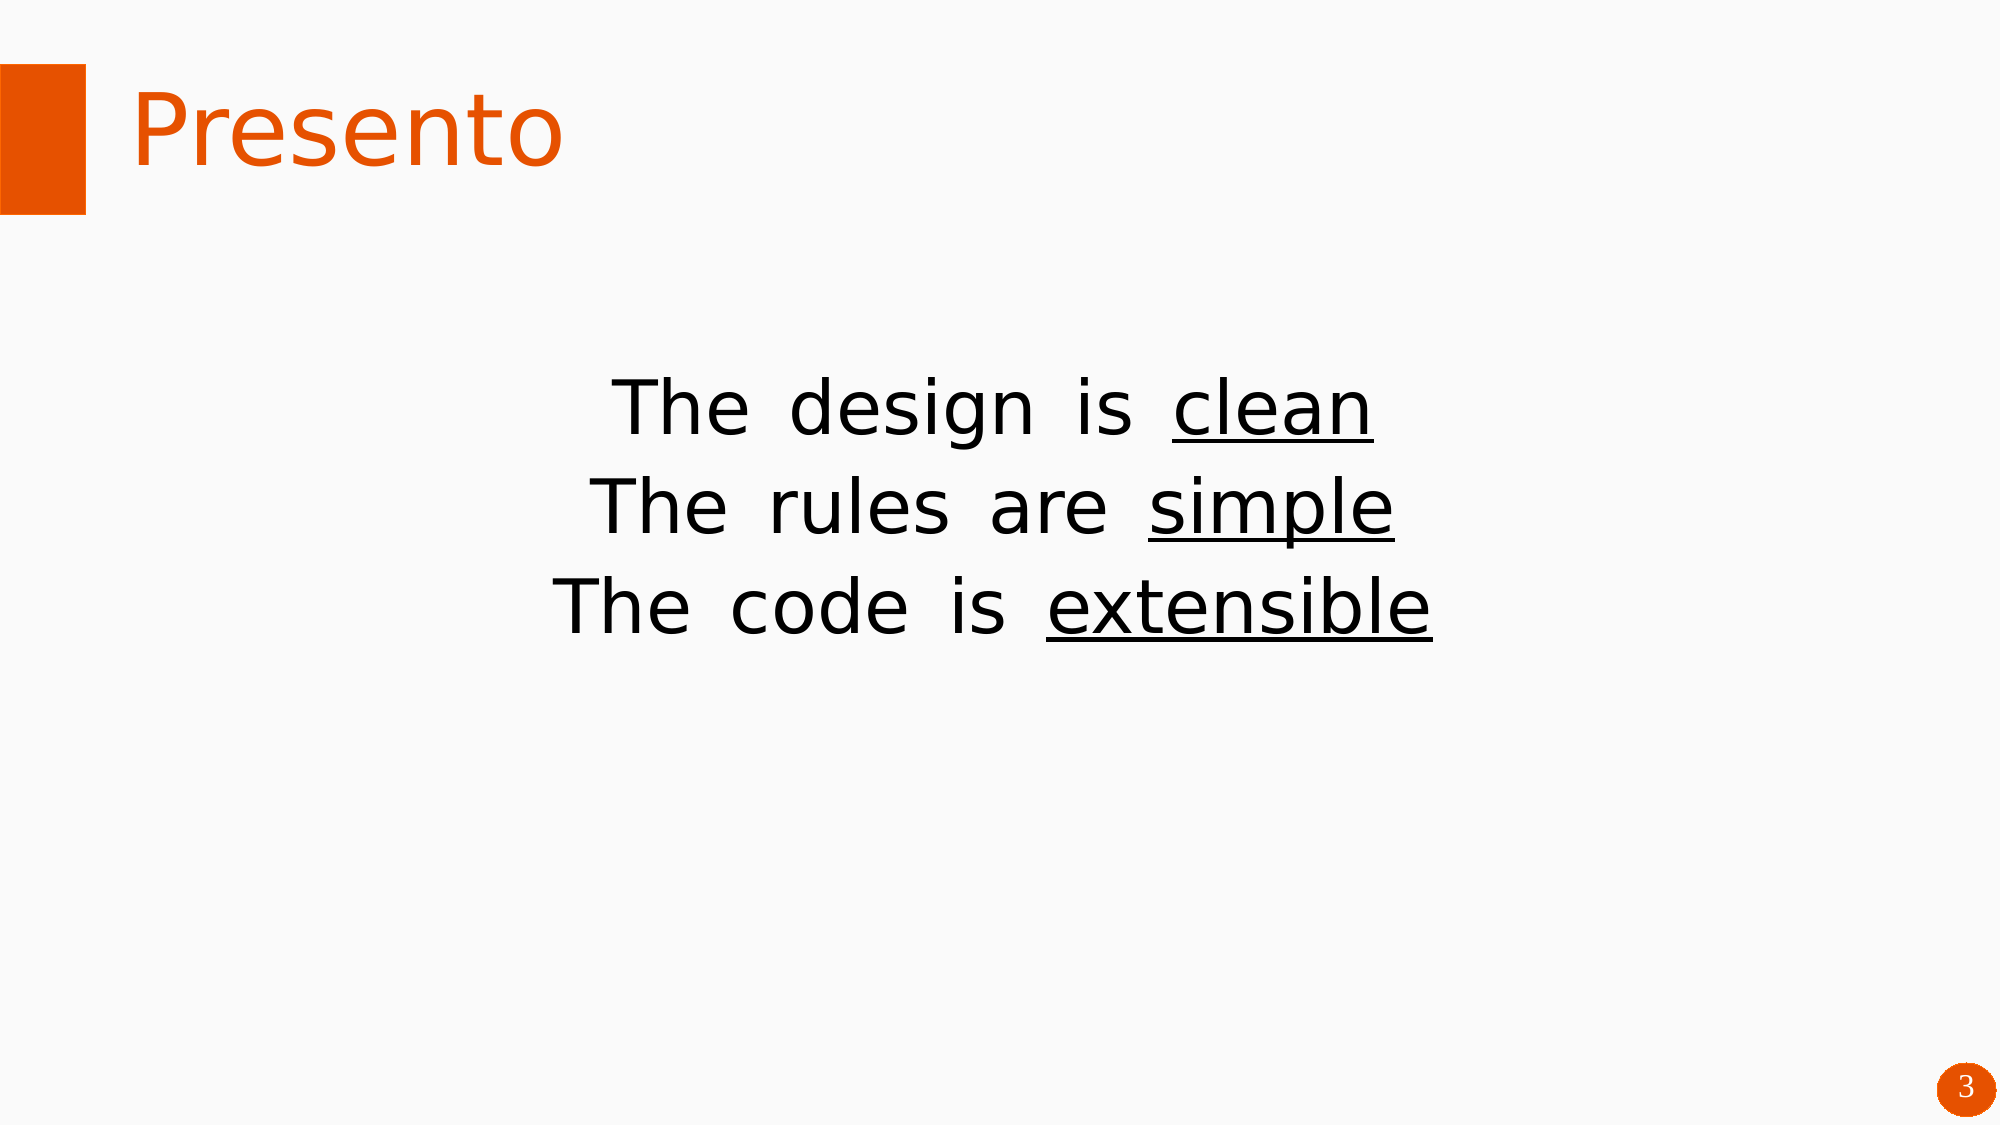

# Presento
The design is clean
The rules are simple
The code is extensible